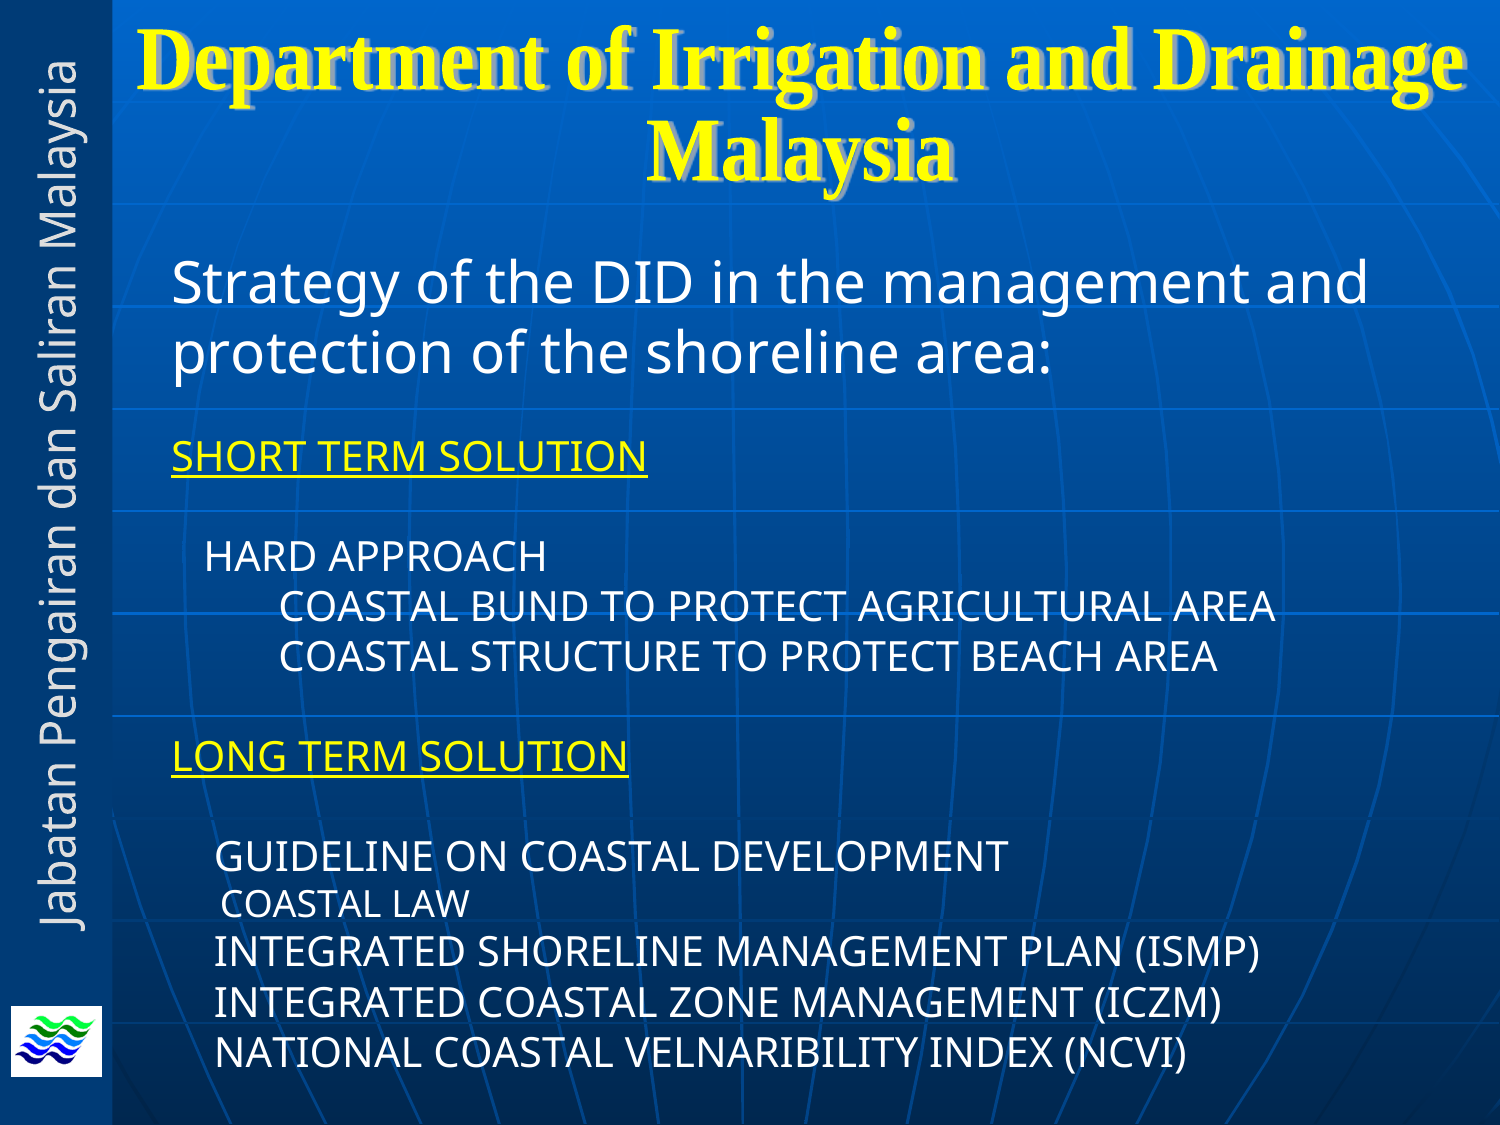

Department of Irrigation and Drainage
Malaysia
Strategy of the DID in the management and protection of the shoreline area:
SHORT TERM SOLUTION
 HARD APPROACH
 COASTAL BUND TO PROTECT AGRICULTURAL AREA
 COASTAL STRUCTURE TO PROTECT BEACH AREA
LONG TERM SOLUTION
 GUIDELINE ON COASTAL DEVELOPMENT
 COASTAL LAW
 INTEGRATED SHORELINE MANAGEMENT PLAN (ISMP)
 INTEGRATED COASTAL ZONE MANAGEMENT (ICZM)
 NATIONAL COASTAL VELNARIBILITY INDEX (NCVI)
Jabatan Pengairan dan Saliran Malaysia